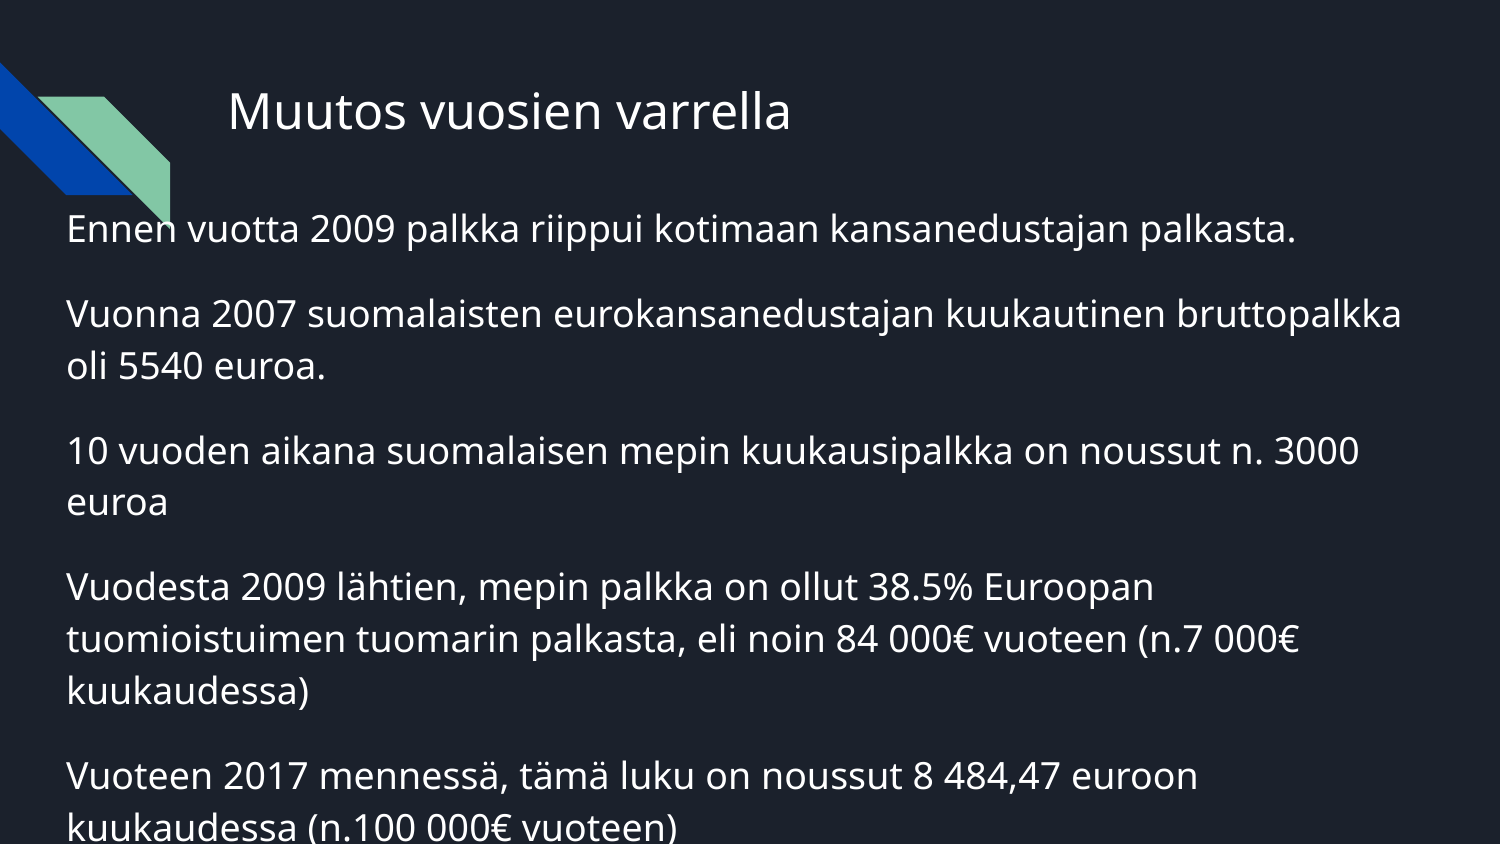

# Muutos vuosien varrella
Ennen vuotta 2009 palkka riippui kotimaan kansanedustajan palkasta.
Vuonna 2007 suomalaisten eurokansanedustajan kuukautinen bruttopalkka oli 5540 euroa.
10 vuoden aikana suomalaisen mepin kuukausipalkka on noussut n. 3000 euroa
Vuodesta 2009 lähtien, mepin palkka on ollut 38.5% Euroopan tuomioistuimen tuomarin palkasta, eli noin 84 000€ vuoteen (n.7 000€ kuukaudessa)
Vuoteen 2017 mennessä, tämä luku on noussut 8 484,47 euroon kuukaudessa (n.100 000€ vuoteen)